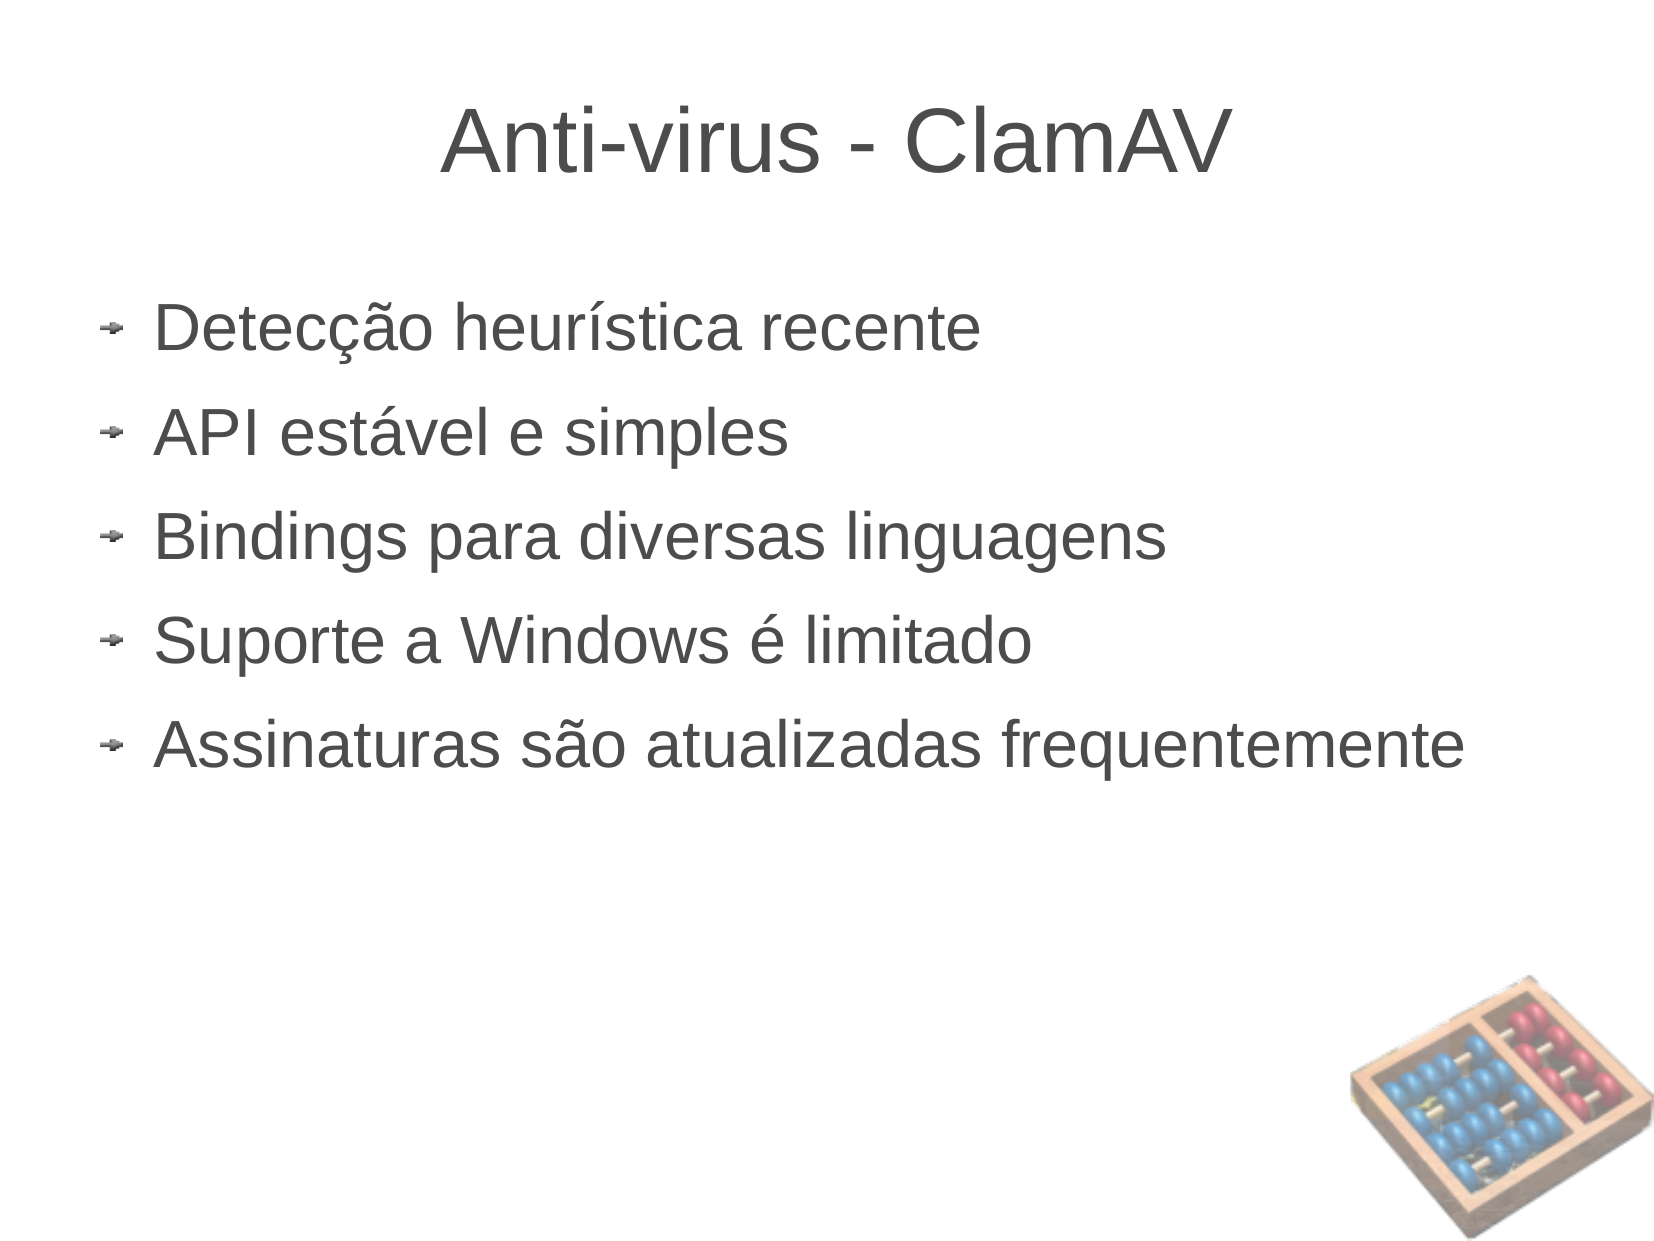

# Anti-virus - ClamAV
Detecção heurística recente
API estável e simples
Bindings para diversas linguagens
Suporte a Windows é limitado
Assinaturas são atualizadas frequentemente